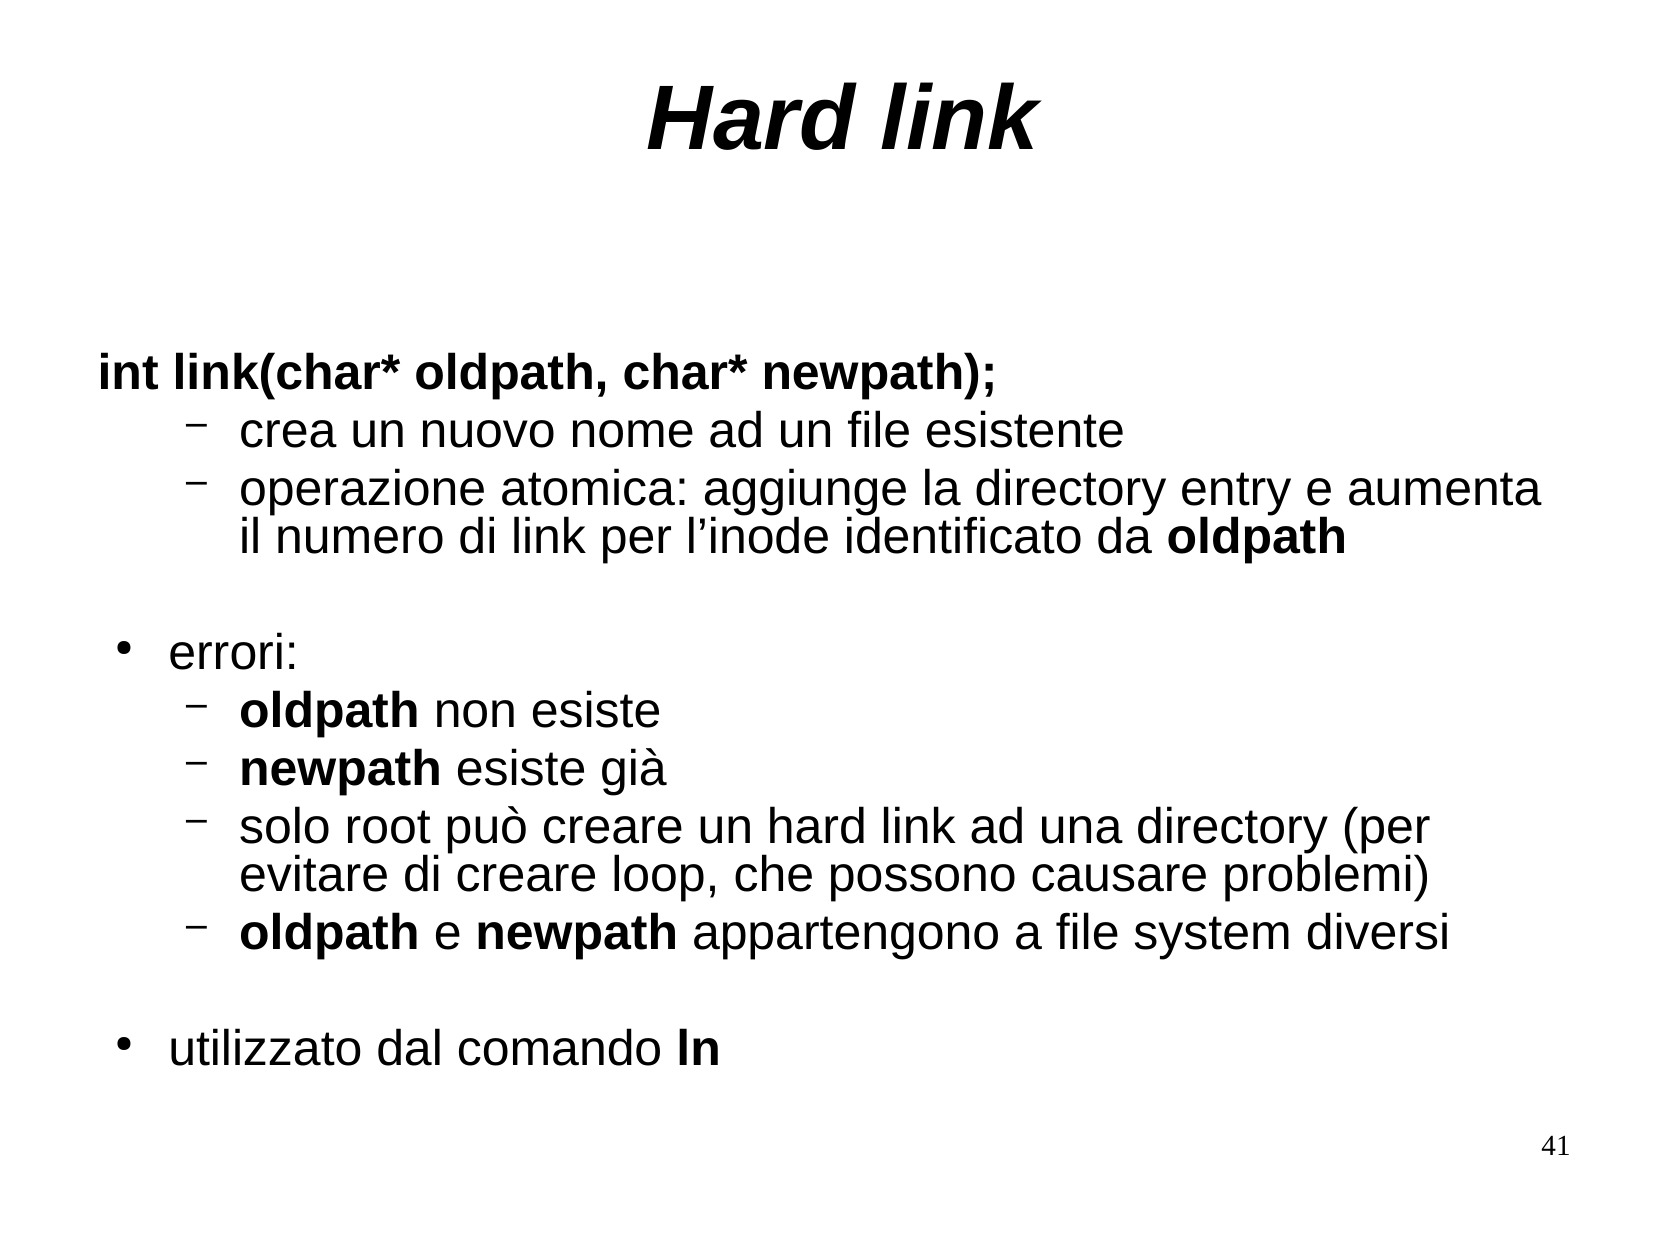

# Hard link
int link(char* oldpath, char* newpath);
crea un nuovo nome ad un file esistente
operazione atomica: aggiunge la directory entry e aumenta il numero di link per l’inode identificato da oldpath
errori:
oldpath non esiste
newpath esiste già
solo root può creare un hard link ad una directory (per evitare di creare loop, che possono causare problemi)
oldpath e newpath appartengono a file system diversi
utilizzato dal comando ln
41